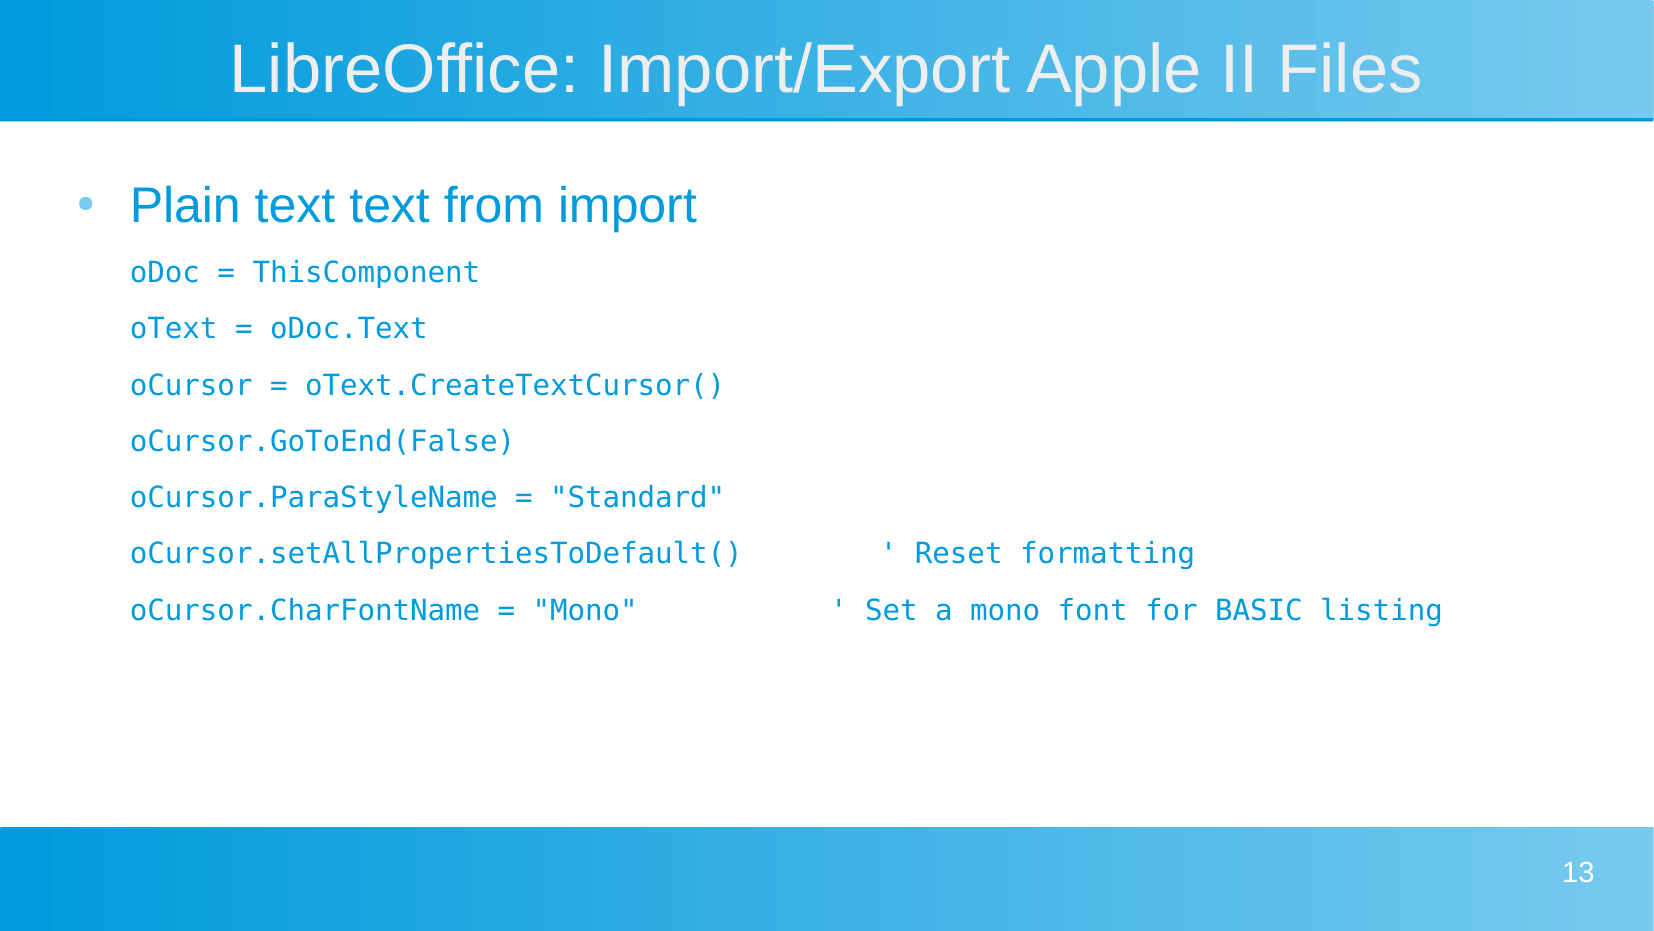

# LibreOffice: Import/Export Apple II Files
Plain text text from import
oDoc = ThisComponent
oText = oDoc.Text
oCursor = oText.CreateTextCursor()
oCursor.GoToEnd(False)
oCursor.ParaStyleName = "Standard"
oCursor.setAllPropertiesToDefault()		' Reset formatting
oCursor.CharFontName = "Mono" ' Set a mono font for BASIC listing
13